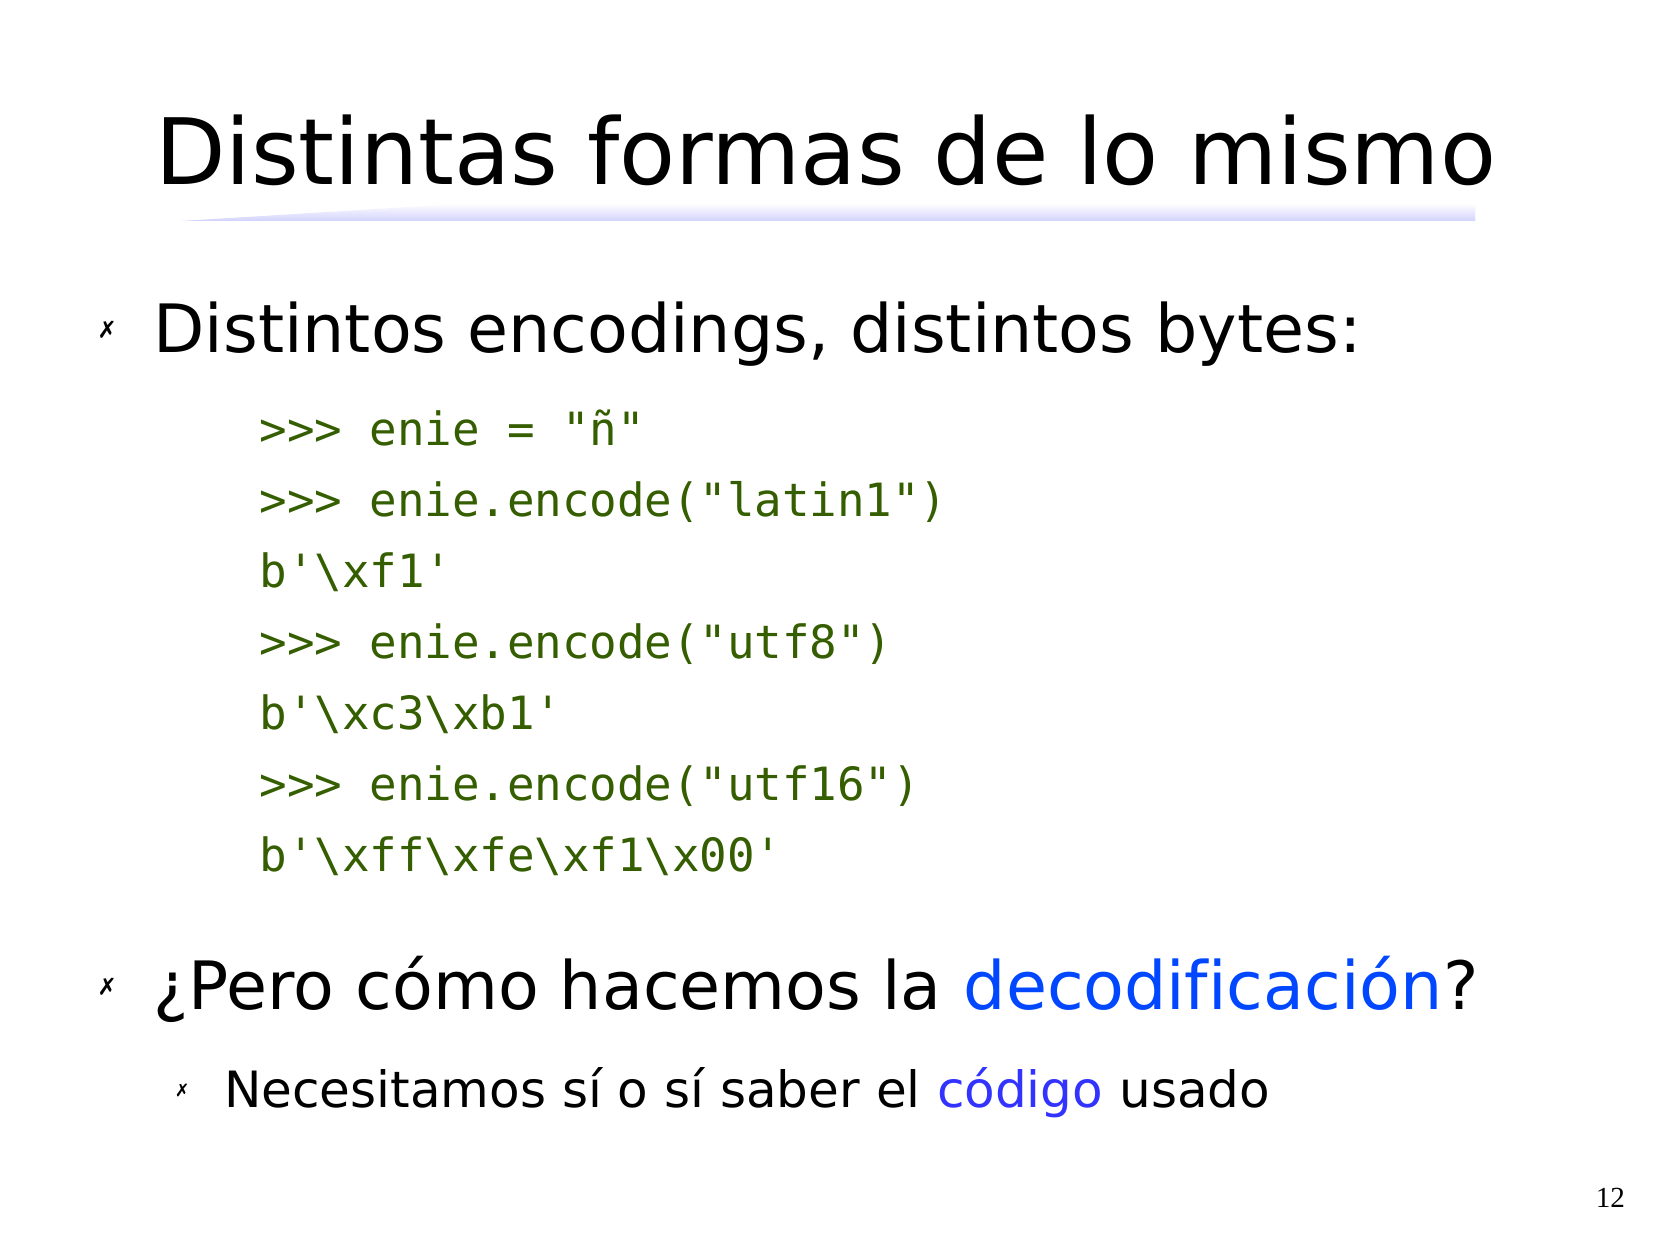

# Distintas formas de lo mismo
Distintos encodings, distintos bytes:
>>> enie = "ñ"
>>> enie.encode("latin1")
b'\xf1'
>>> enie.encode("utf8")
b'\xc3\xb1'
>>> enie.encode("utf16")
b'\xff\xfe\xf1\x00'
¿Pero cómo hacemos la decodificación?
Necesitamos sí o sí saber el código usado
12